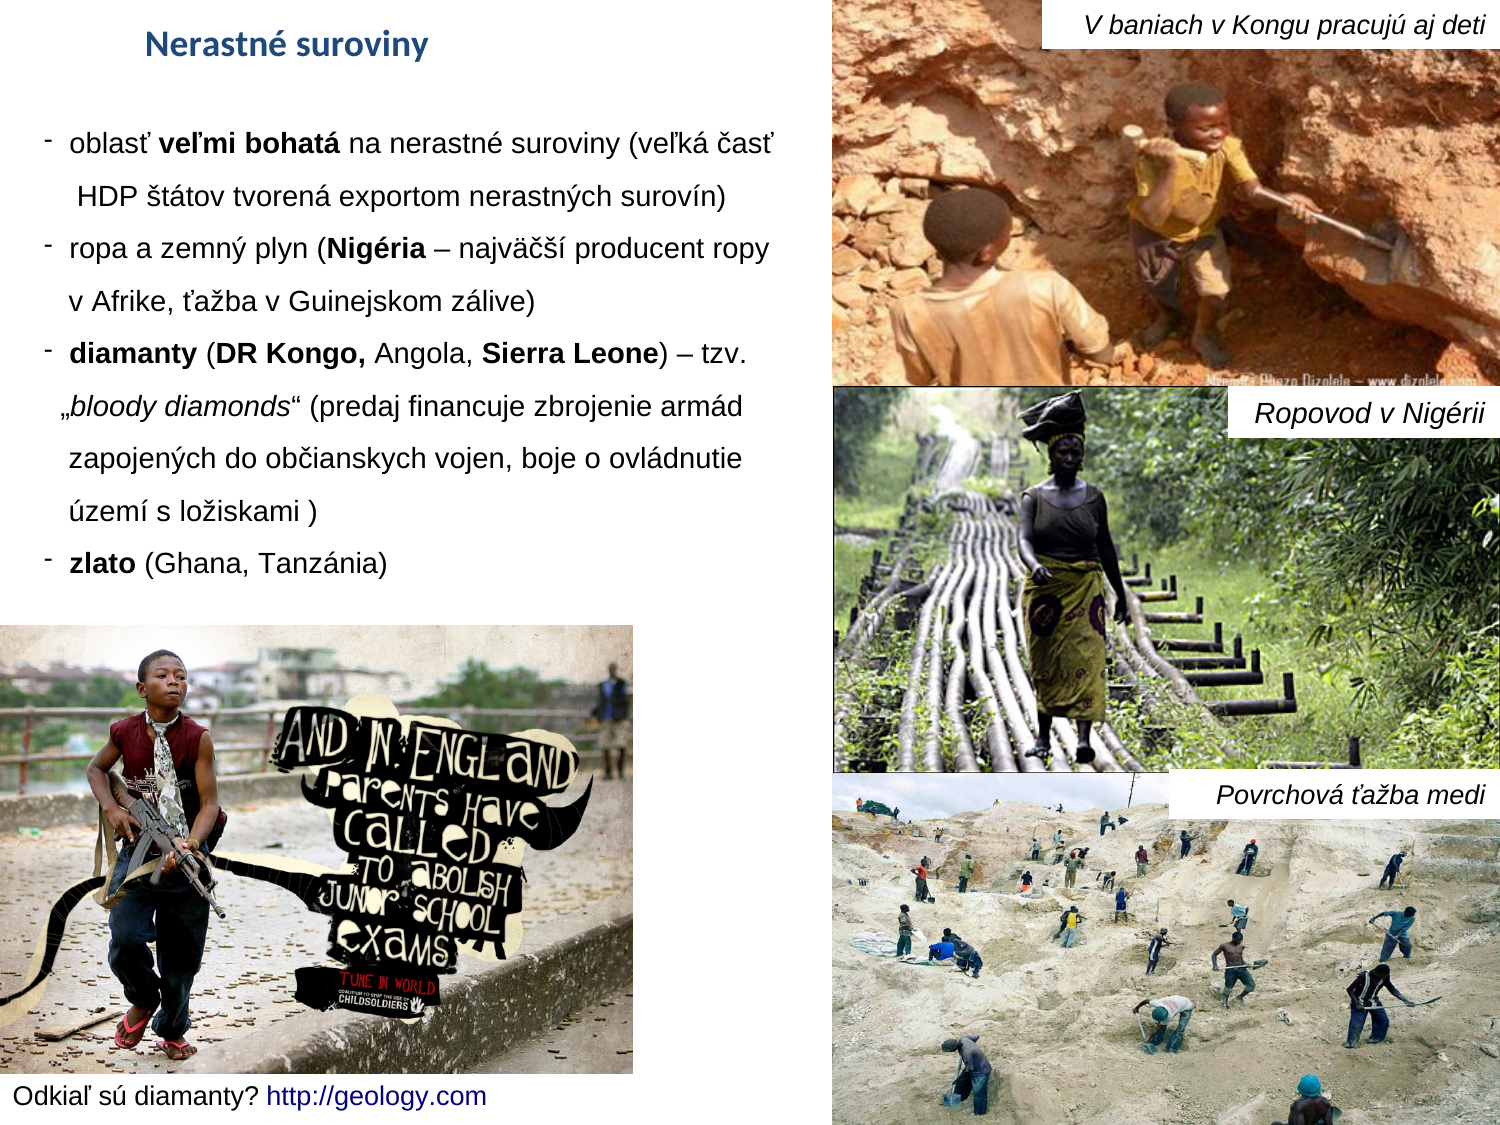

V baniach v Kongu pracujú aj deti
Nerastné suroviny
 oblasť veľmi bohatá na nerastné suroviny (veľká časť
 HDP štátov tvorená exportom nerastných surovín)
 ropa a zemný plyn (Nigéria – najväčší producent ropy
 v Afrike, ťažba v Guinejskom zálive)
 diamanty (DR Kongo, Angola, Sierra Leone) – tzv.
 „bloody diamonds“ (predaj financuje zbrojenie armád
 zapojených do občianskych vojen, boje o ovládnutie
 území s ložiskami )
 zlato (Ghana, Tanzánia)
Ropovod v Nigérii
Povrchová ťažba medi
Odkiaľ sú diamanty? http://geology.com